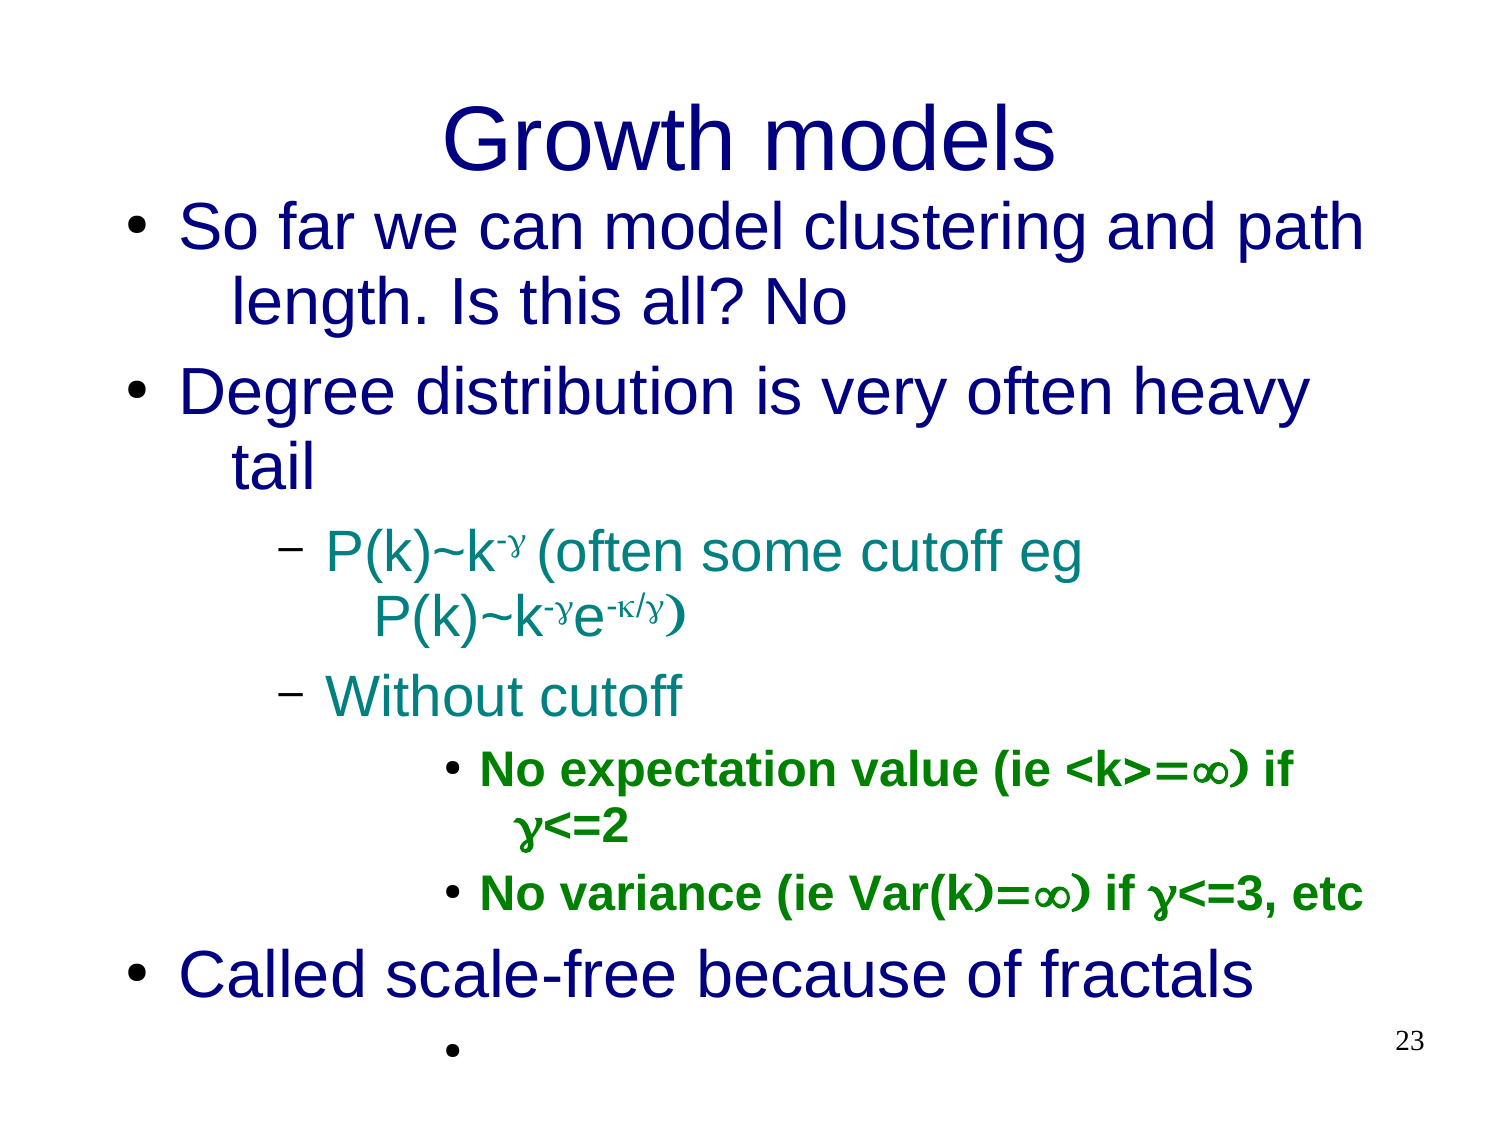

Growth models
# So far we can model clustering and path length. Is this all? No
Degree distribution is very often heavy tail
P(k)~k- (often some cutoff eg P(k)~k-ge-k/g)
Without cutoff
No expectation value (ie <k>=) if g<=2
No variance (ie Var(k)=) if g<=3, etc
Called scale-free because of fractals
23